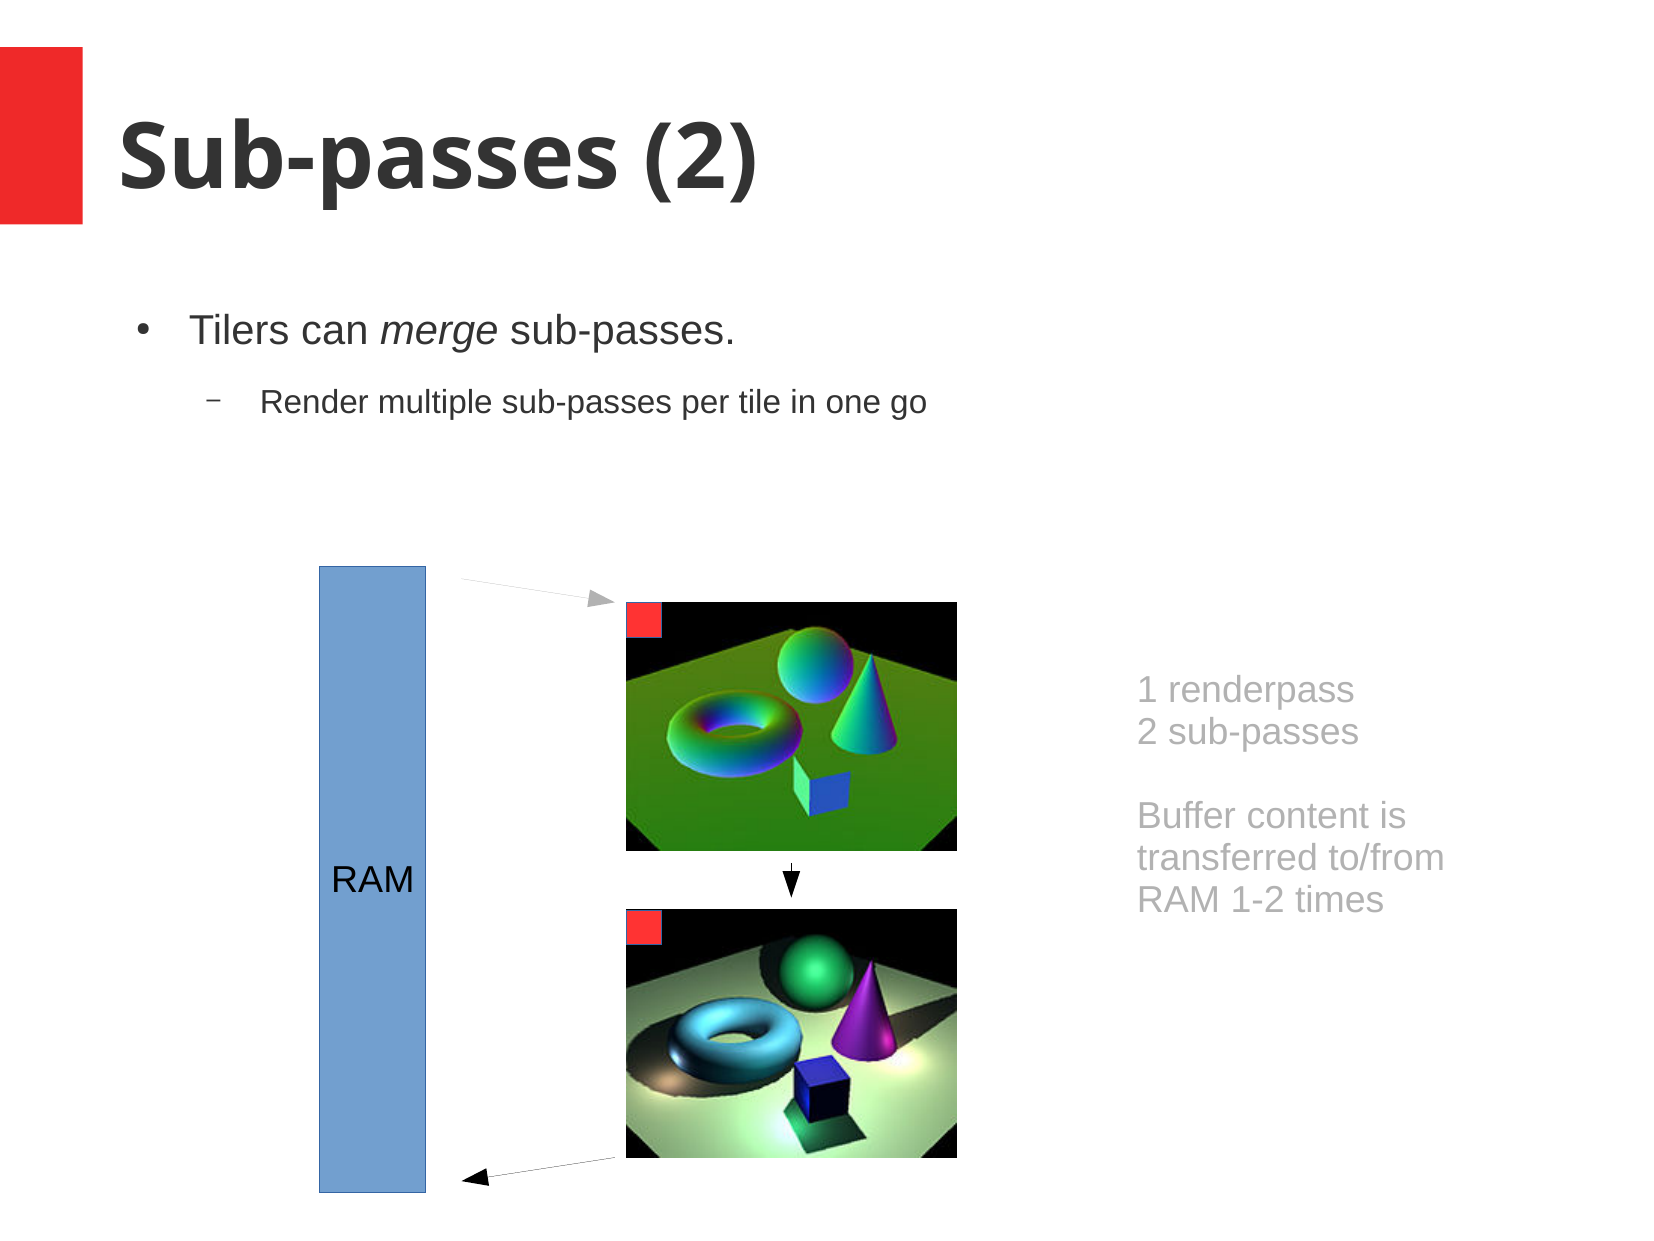

# Sub-passes (2)
Tilers can merge sub-passes.
Render multiple sub-passes per tile in one go
RAM
1 renderpass
2 sub-passes
Buffer content is transferred to/from RAM 1-2 times